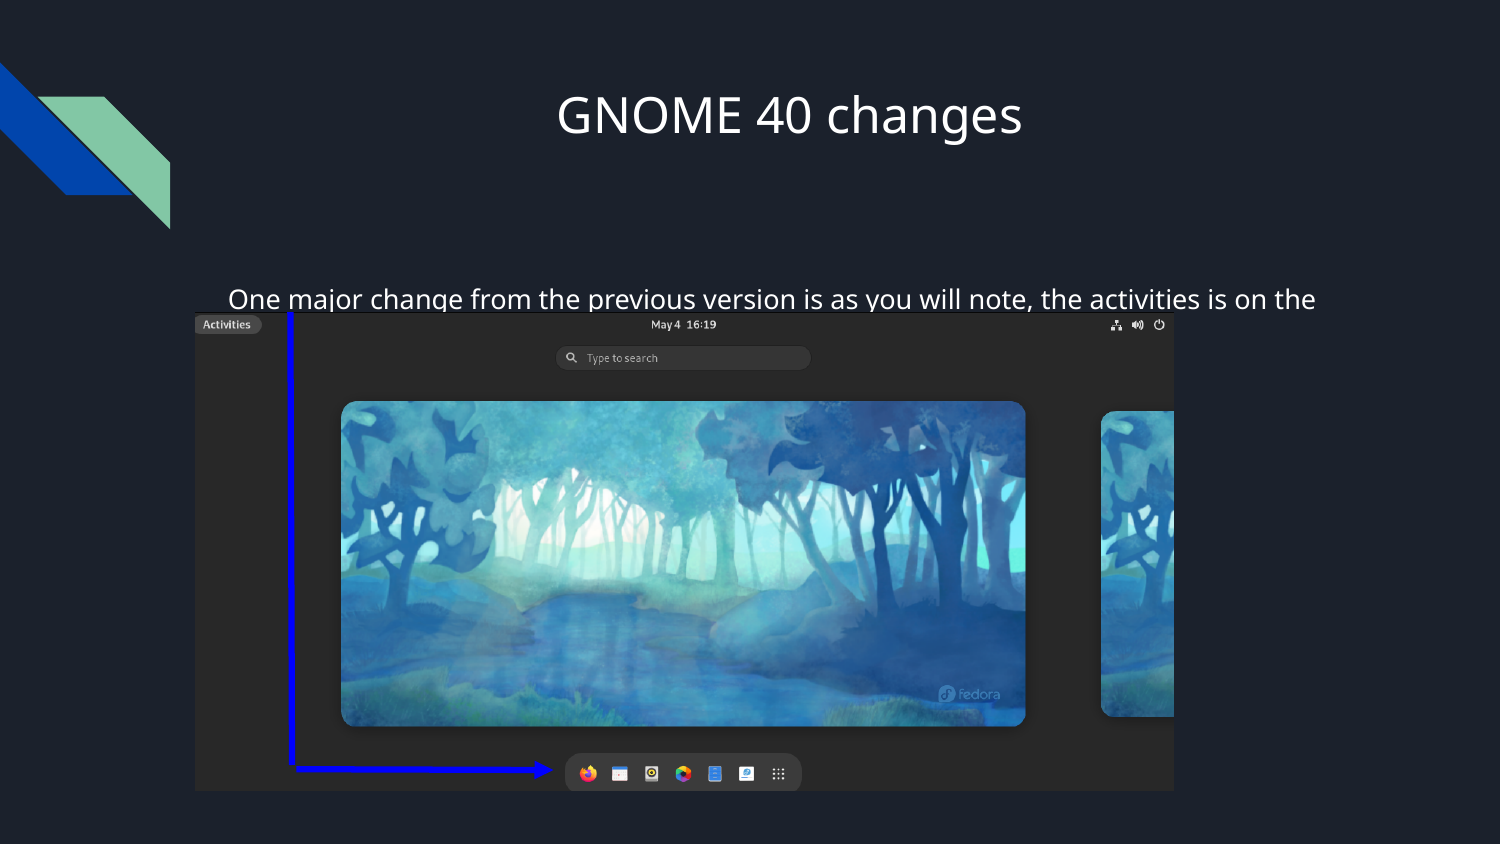

# GNOME 40 changes
One major change from the previous version is as you will note, the activities is on the bottom.